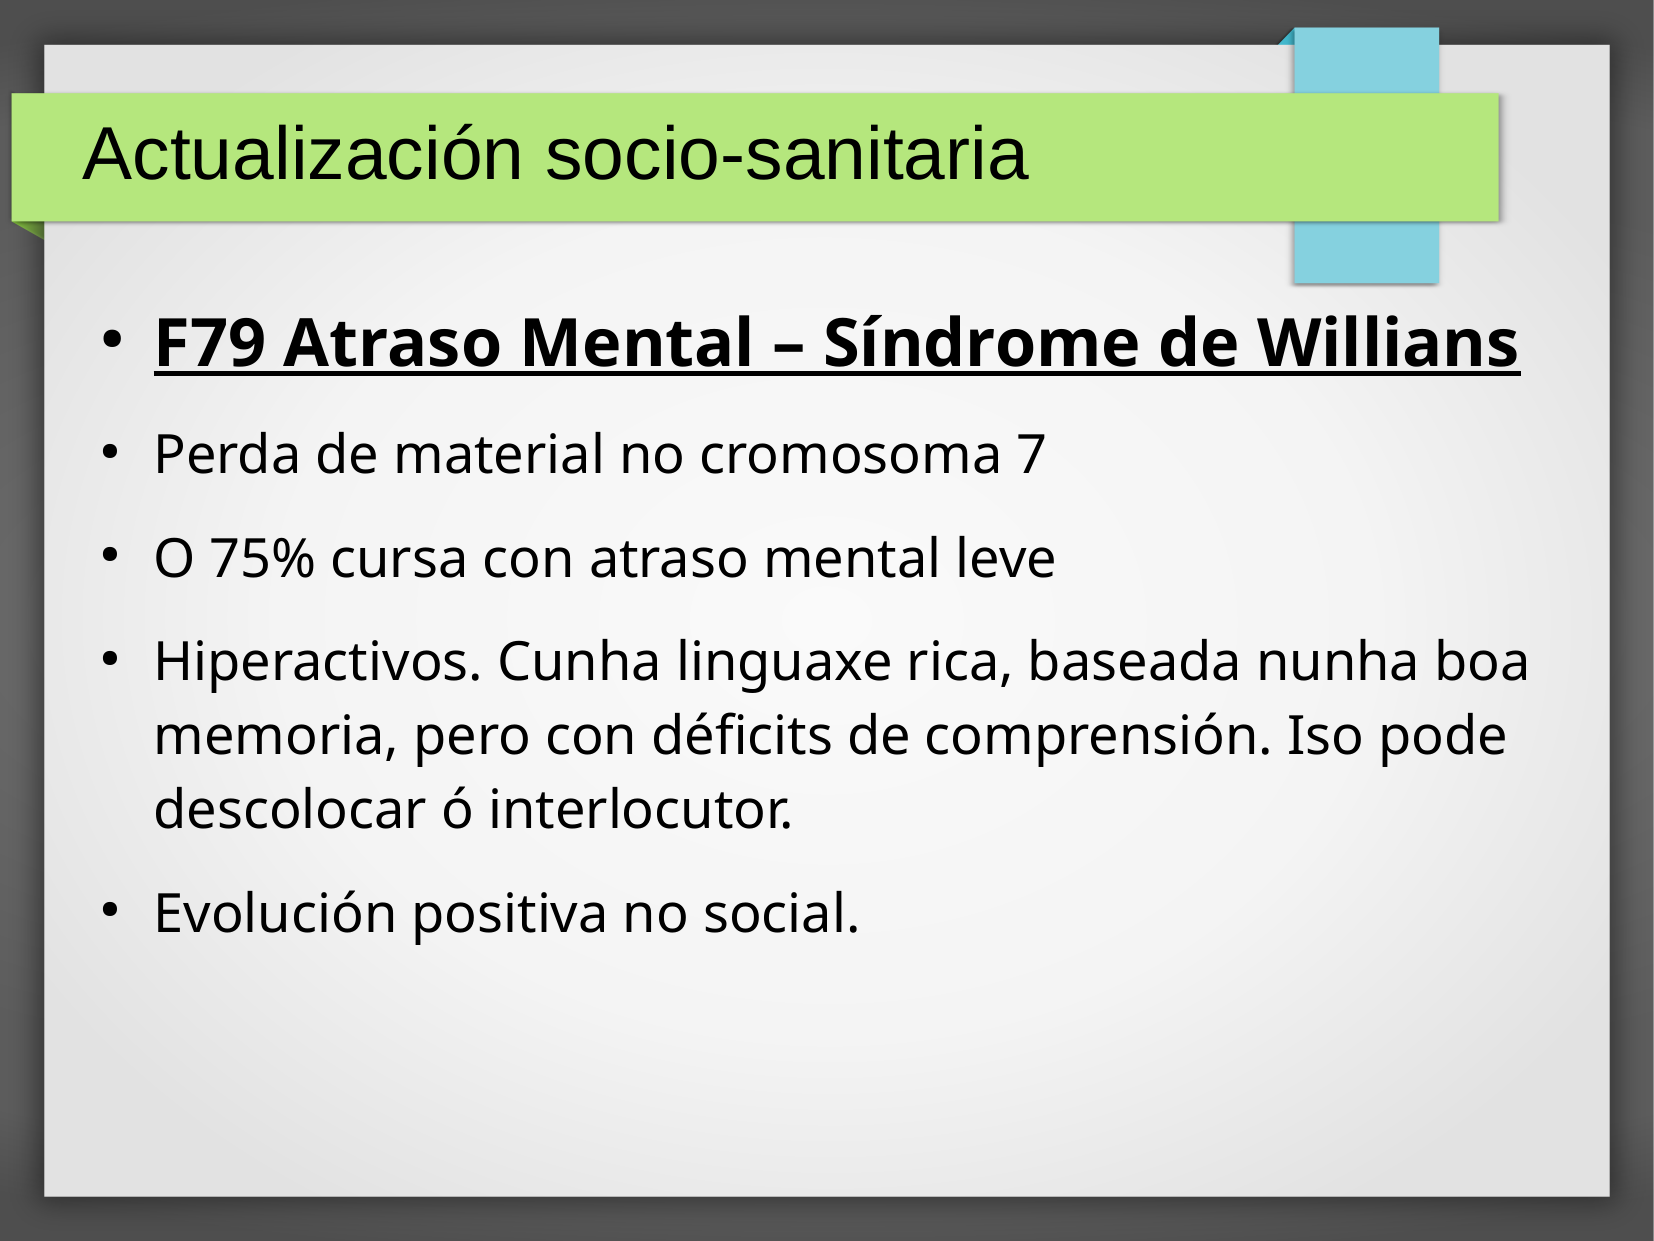

# Actualización socio-sanitaria
F79 Atraso Mental – Síndrome de Willians
Perda de material no cromosoma 7
O 75% cursa con atraso mental leve
Hiperactivos. Cunha linguaxe rica, baseada nunha boa memoria, pero con déficits de comprensión. Iso pode descolocar ó interlocutor.
Evolución positiva no social.